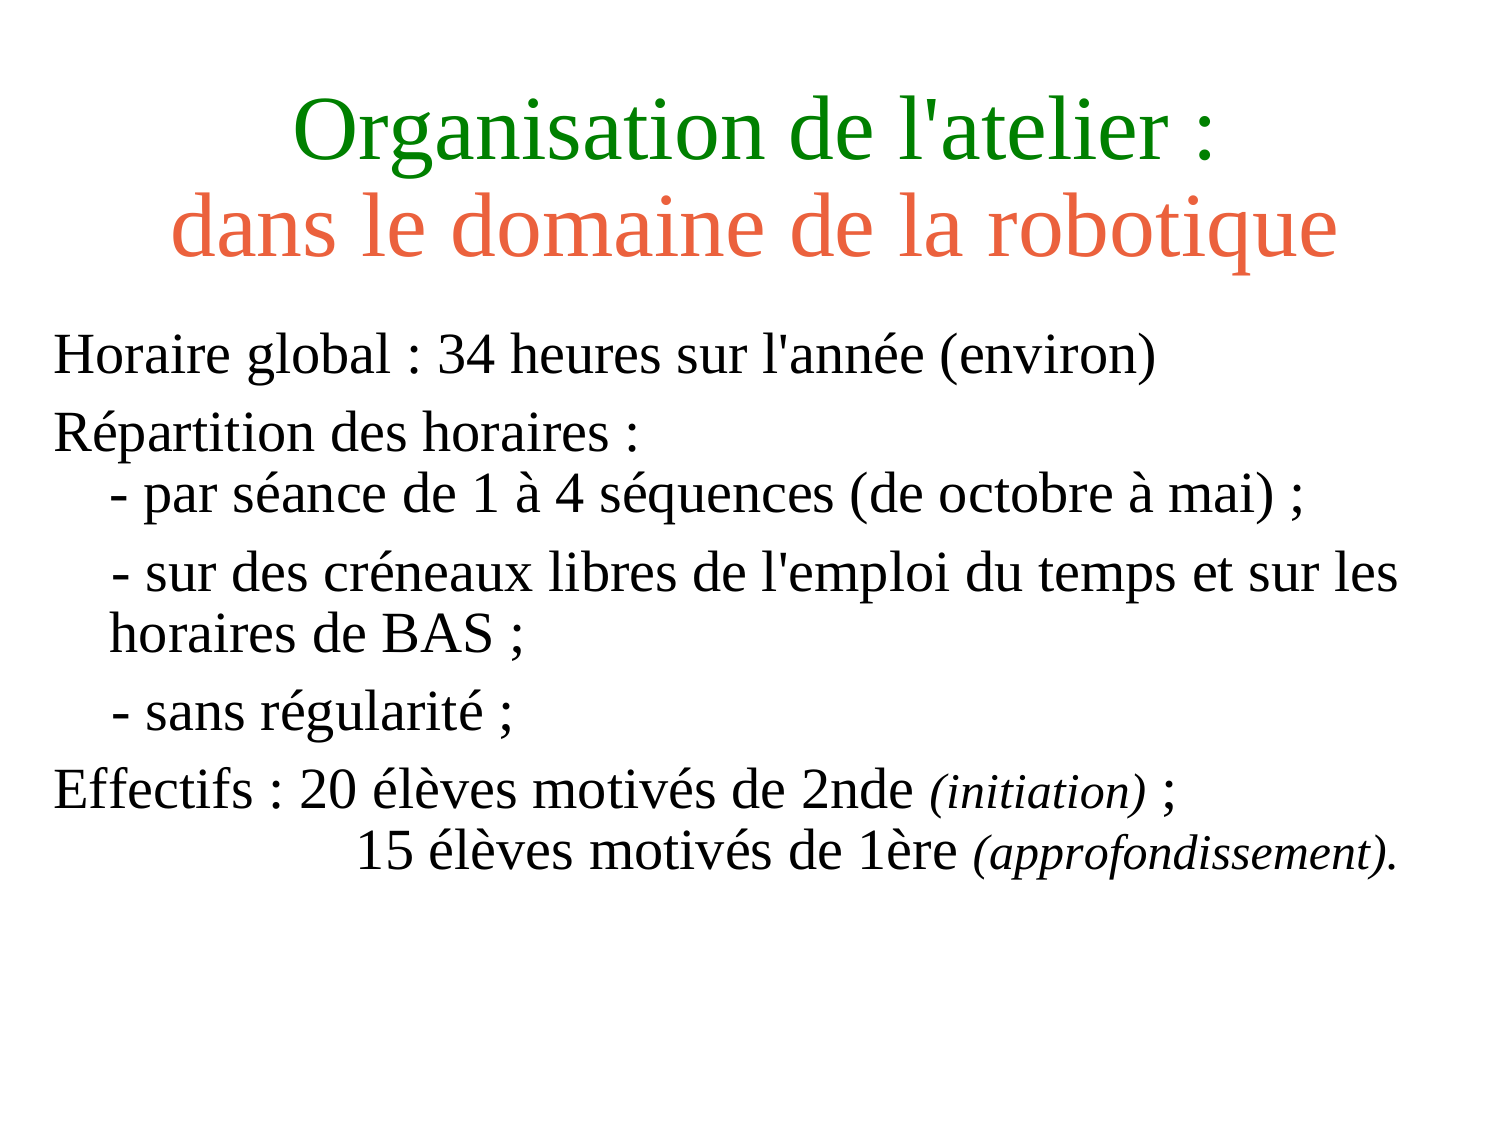

Organisation de l'atelier :
dans le domaine de la robotique
# Horaire global : 34 heures sur l'année (environ)
Répartition des horaires :
- par séance de 1 à 4 séquences (de octobre à mai) ;
 - sur des créneaux libres de l'emploi du temps et sur les horaires de BAS ;
 - sans régularité ;
Effectifs : 20 élèves motivés de 2nde (initiation) ;
 15 élèves motivés de 1ère (approfondissement).